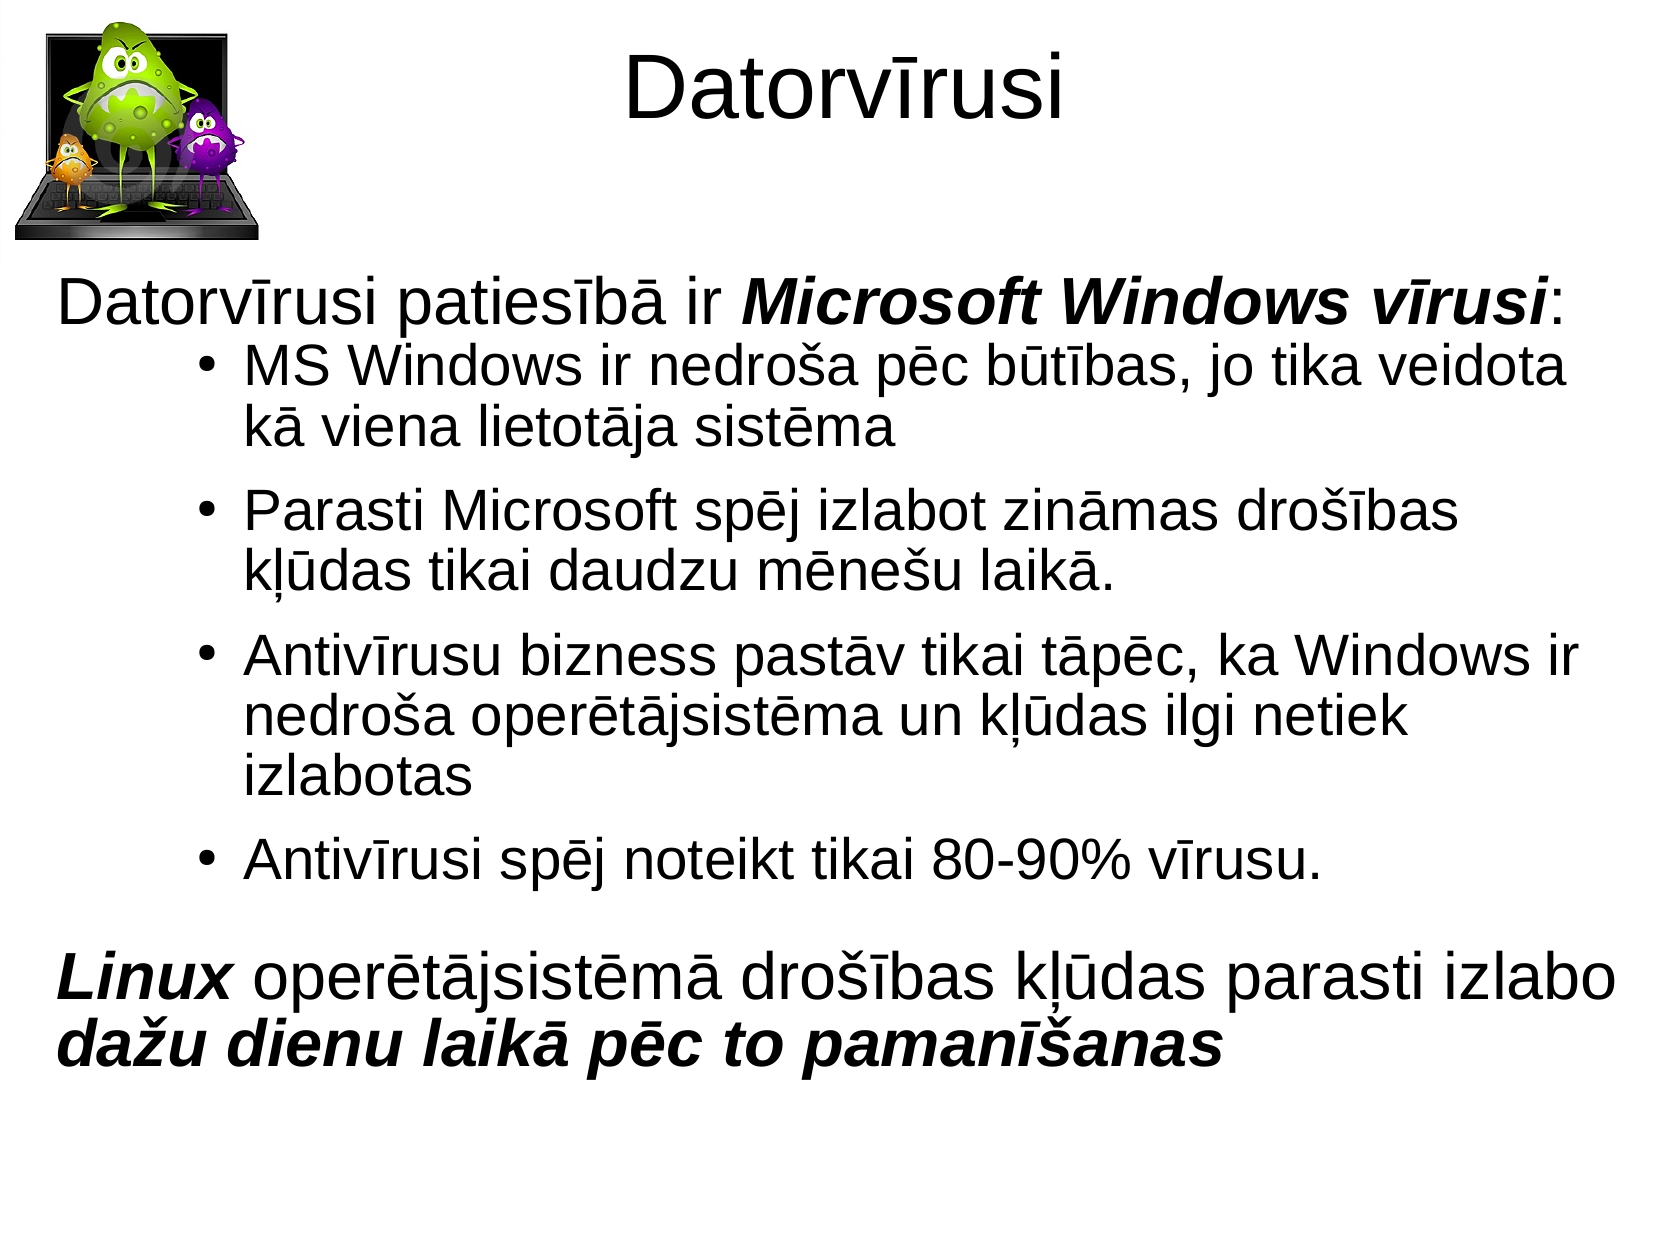

# Datorvīrusi
Datorvīrusi patiesībā ir Microsoft Windows vīrusi:
MS Windows ir nedroša pēc būtības, jo tika veidota kā viena lietotāja sistēma
Parasti Microsoft spēj izlabot zināmas drošības kļūdas tikai daudzu mēnešu laikā.
Antivīrusu bizness pastāv tikai tāpēc, ka Windows ir nedroša operētājsistēma un kļūdas ilgi netiek izlabotas
Antivīrusi spēj noteikt tikai 80-90% vīrusu.
Linux operētājsistēmā drošības kļūdas parasti izlabo dažu dienu laikā pēc to pamanīšanas